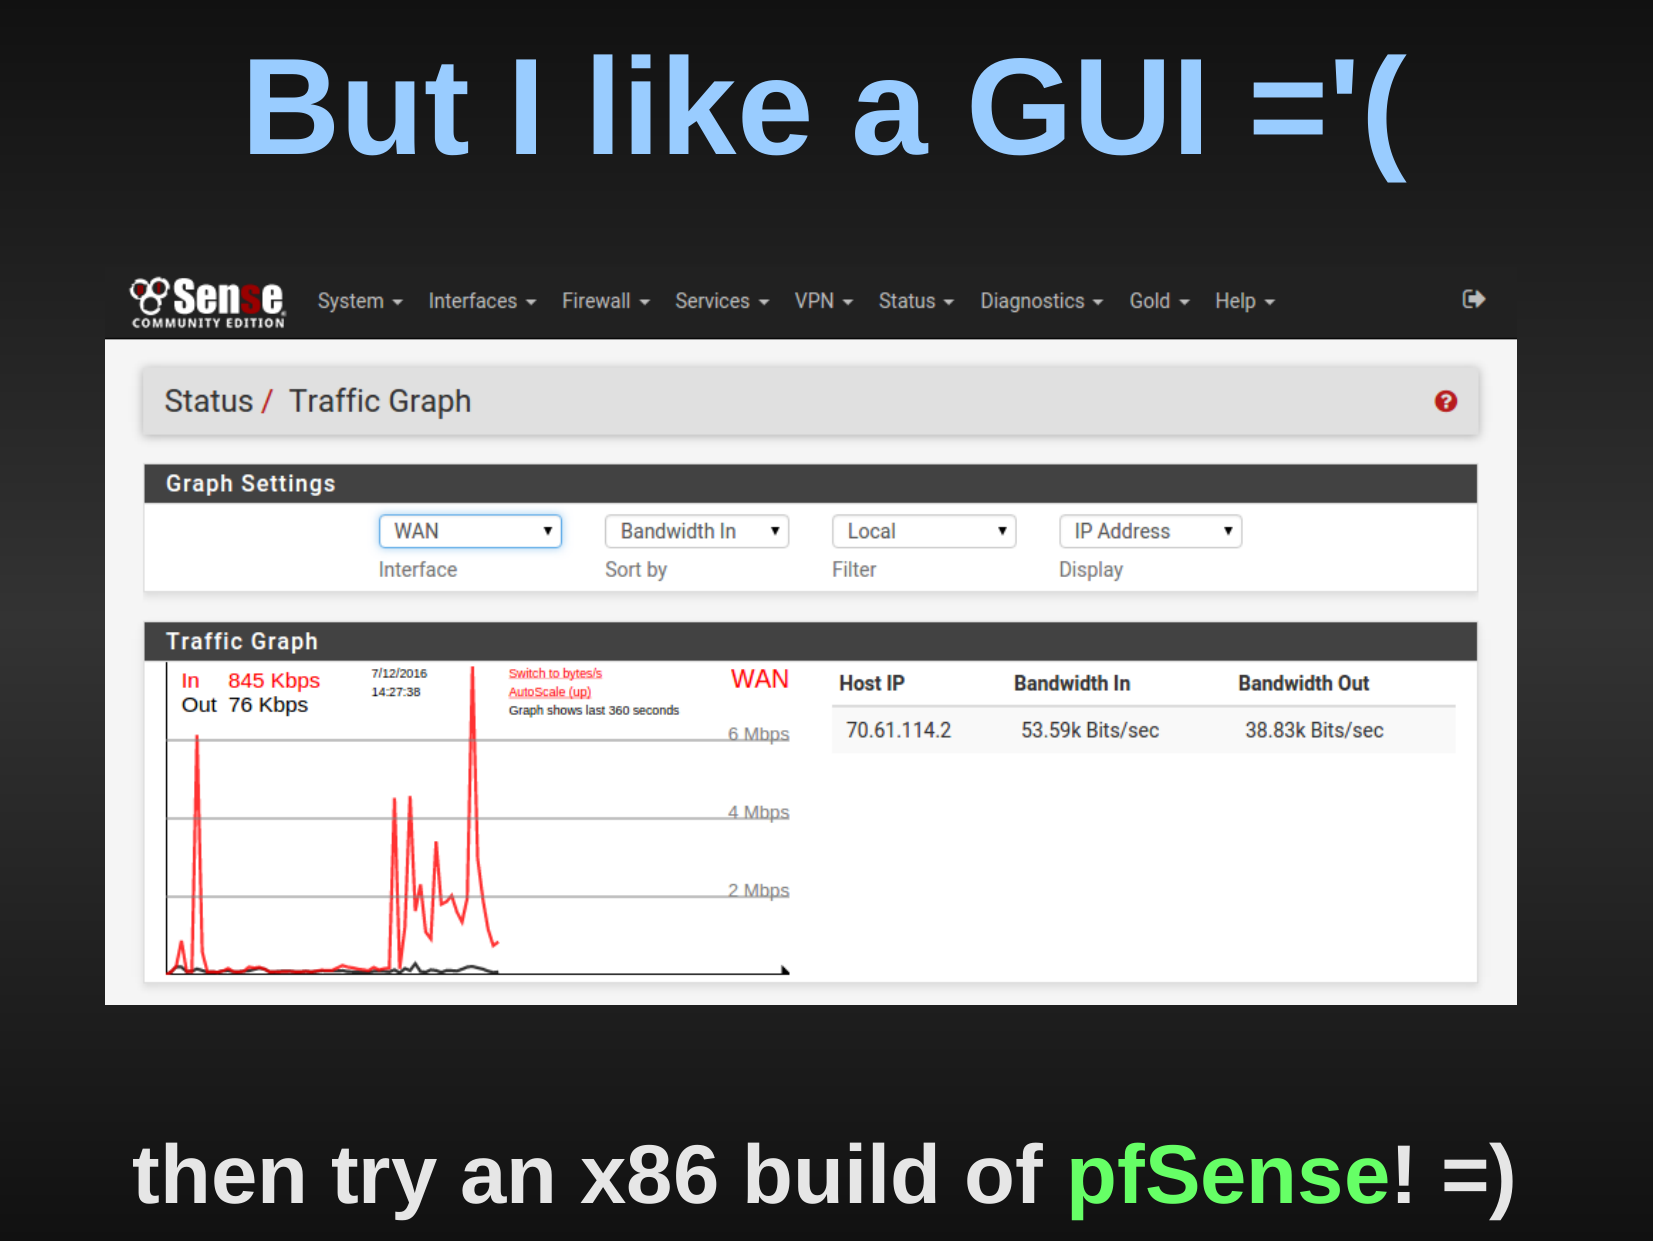

# But I like a GUI ='(
then try an x86 build of pfSense! =)